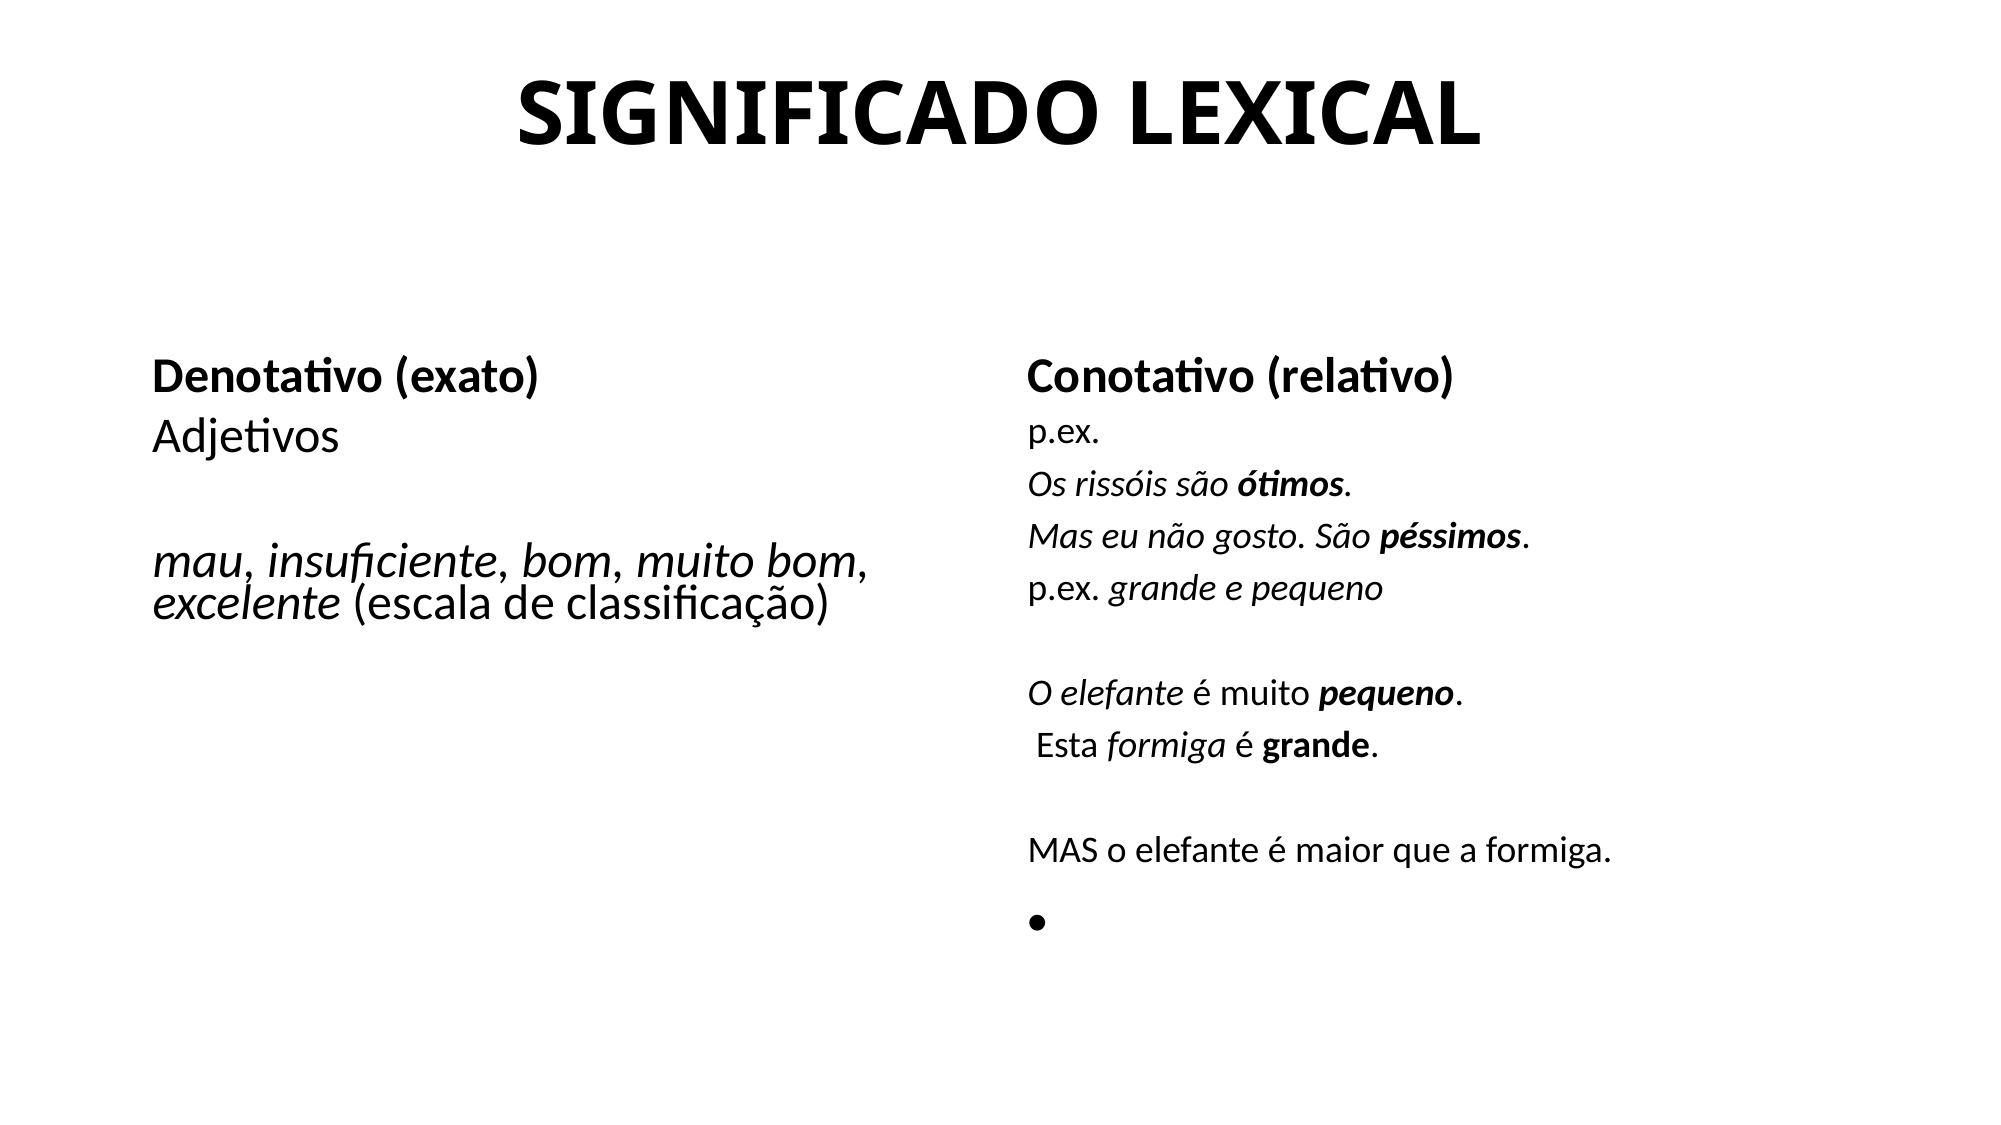

# SIGNIFICADO LEXICAL
Denotativo (exato)
Conotativo (relativo)
Adjetivos
mau, insuficiente, bom, muito bom, excelente (escala de classificação)
p.ex.
Os rissóis são ótimos.
Mas eu não gosto. São péssimos.
p.ex. grande e pequeno
O elefante é muito pequeno.
 Esta formiga é grande.
MAS o elefante é maior que a formiga.